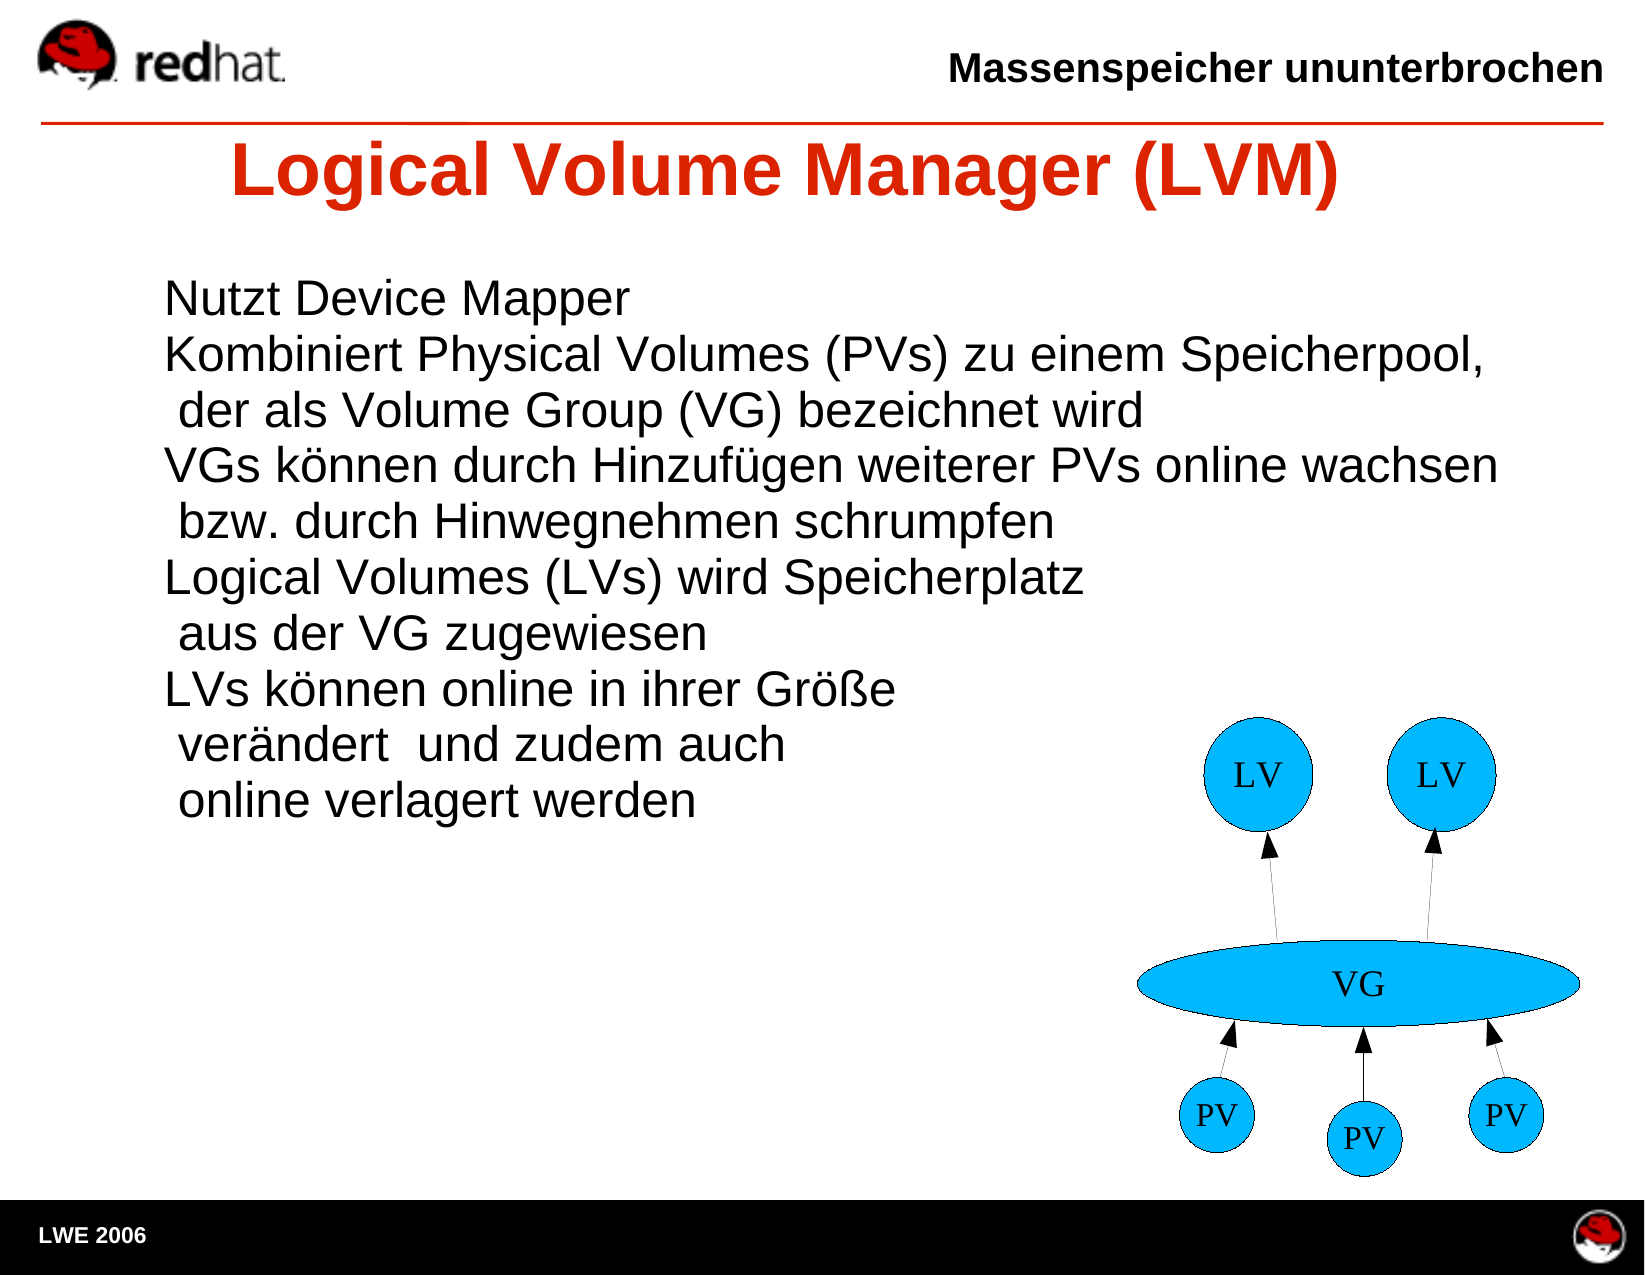

Massenspeicher ununterbrochen
Logical Volume Manager (LVM)
 Nutzt Device Mapper
 Kombiniert Physical Volumes (PVs) zu einem Speicherpool,
 der als Volume Group (VG) bezeichnet wird
 VGs können durch Hinzufügen weiterer PVs online wachsen
 bzw. durch Hinwegnehmen schrumpfen
 Logical Volumes (LVs) wird Speicherplatz
 aus der VG zugewiesen
 LVs können online in ihrer Größe
 verändert und zudem auch
 online verlagert werden
LV
LV
VG
PV
PV
PV
LWE 2006